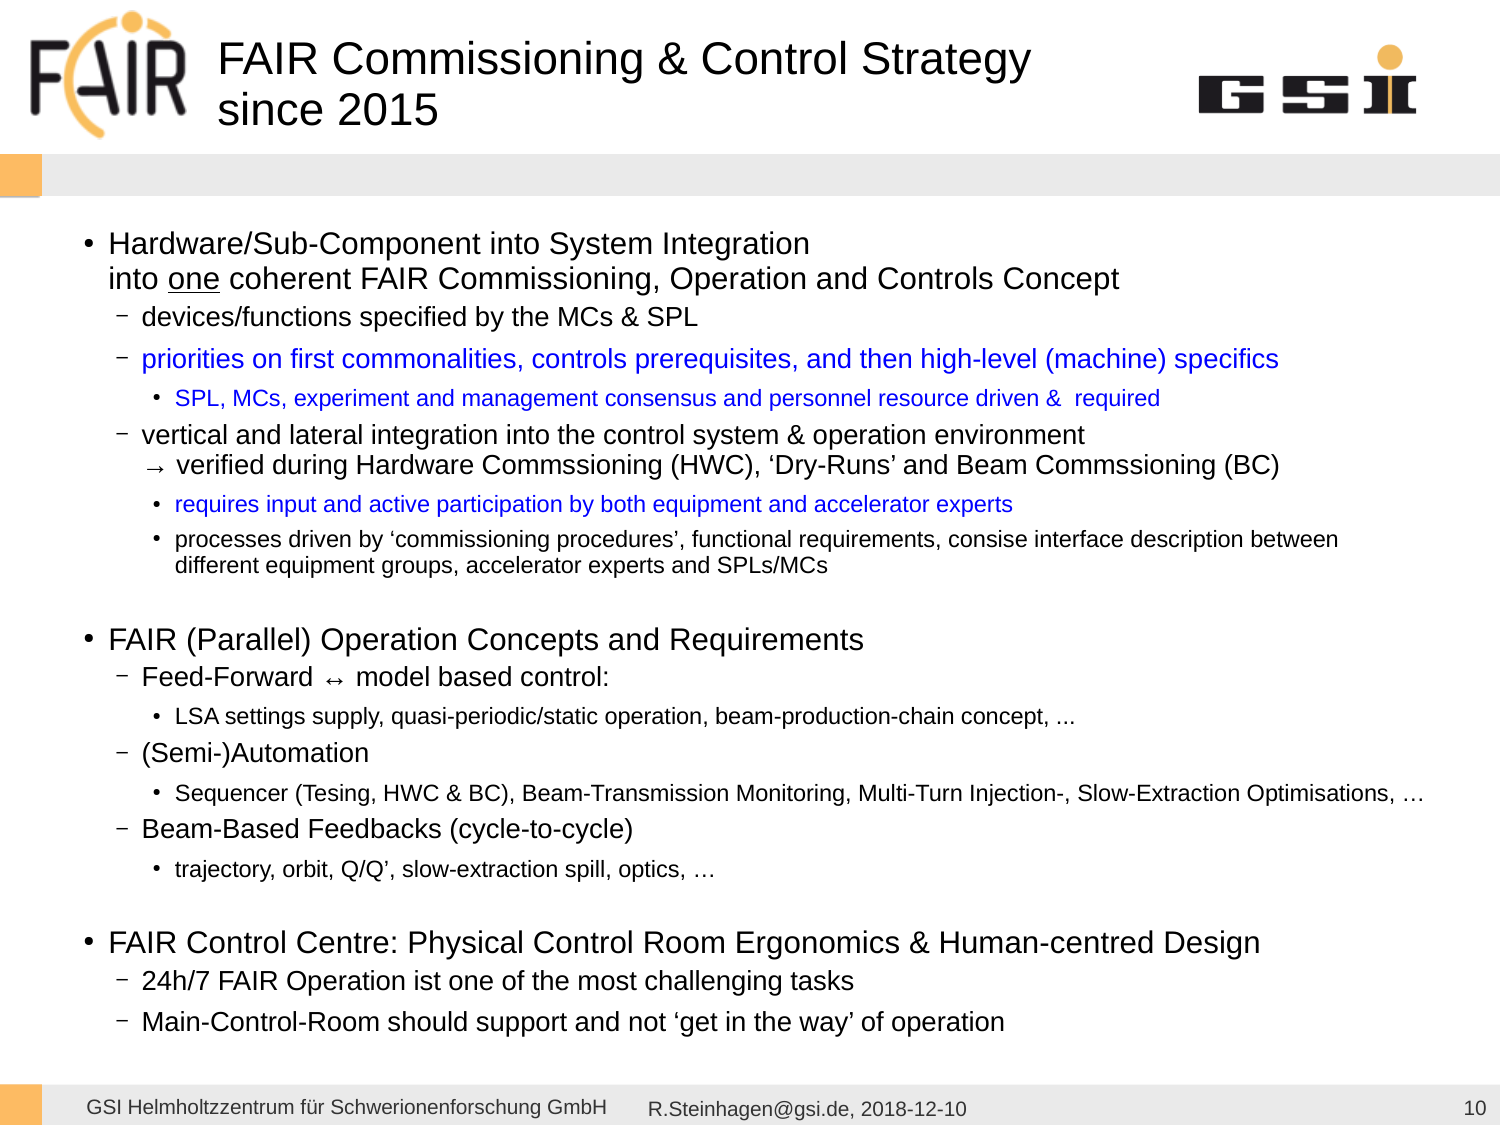

# FAIR Commissioning & Control Strategy since 2015
Hardware/Sub-Component into System Integration into one coherent FAIR Commissioning, Operation and Controls Concept
devices/functions specified by the MCs & SPL
priorities on first commonalities, controls prerequisites, and then high-level (machine) specifics
SPL, MCs, experiment and management consensus and personnel resource driven & required
vertical and lateral integration into the control system & operation environment → verified during Hardware Commssioning (HWC), ‘Dry-Runs’ and Beam Commssioning (BC)
requires input and active participation by both equipment and accelerator experts
processes driven by ‘commissioning procedures’, functional requirements, consise interface description between different equipment groups, accelerator experts and SPLs/MCs
FAIR (Parallel) Operation Concepts and Requirements
Feed-Forward ↔ model based control:
LSA settings supply, quasi-periodic/static operation, beam-production-chain concept, ...
(Semi-)Automation
Sequencer (Tesing, HWC & BC), Beam-Transmission Monitoring, Multi-Turn Injection-, Slow-Extraction Optimisations, …
Beam-Based Feedbacks (cycle-to-cycle)
trajectory, orbit, Q/Q’, slow-extraction spill, optics, …
FAIR Control Centre: Physical Control Room Ergonomics & Human-centred Design
24h/7 FAIR Operation ist one of the most challenging tasks
Main-Control-Room should support and not ‘get in the way’ of operation